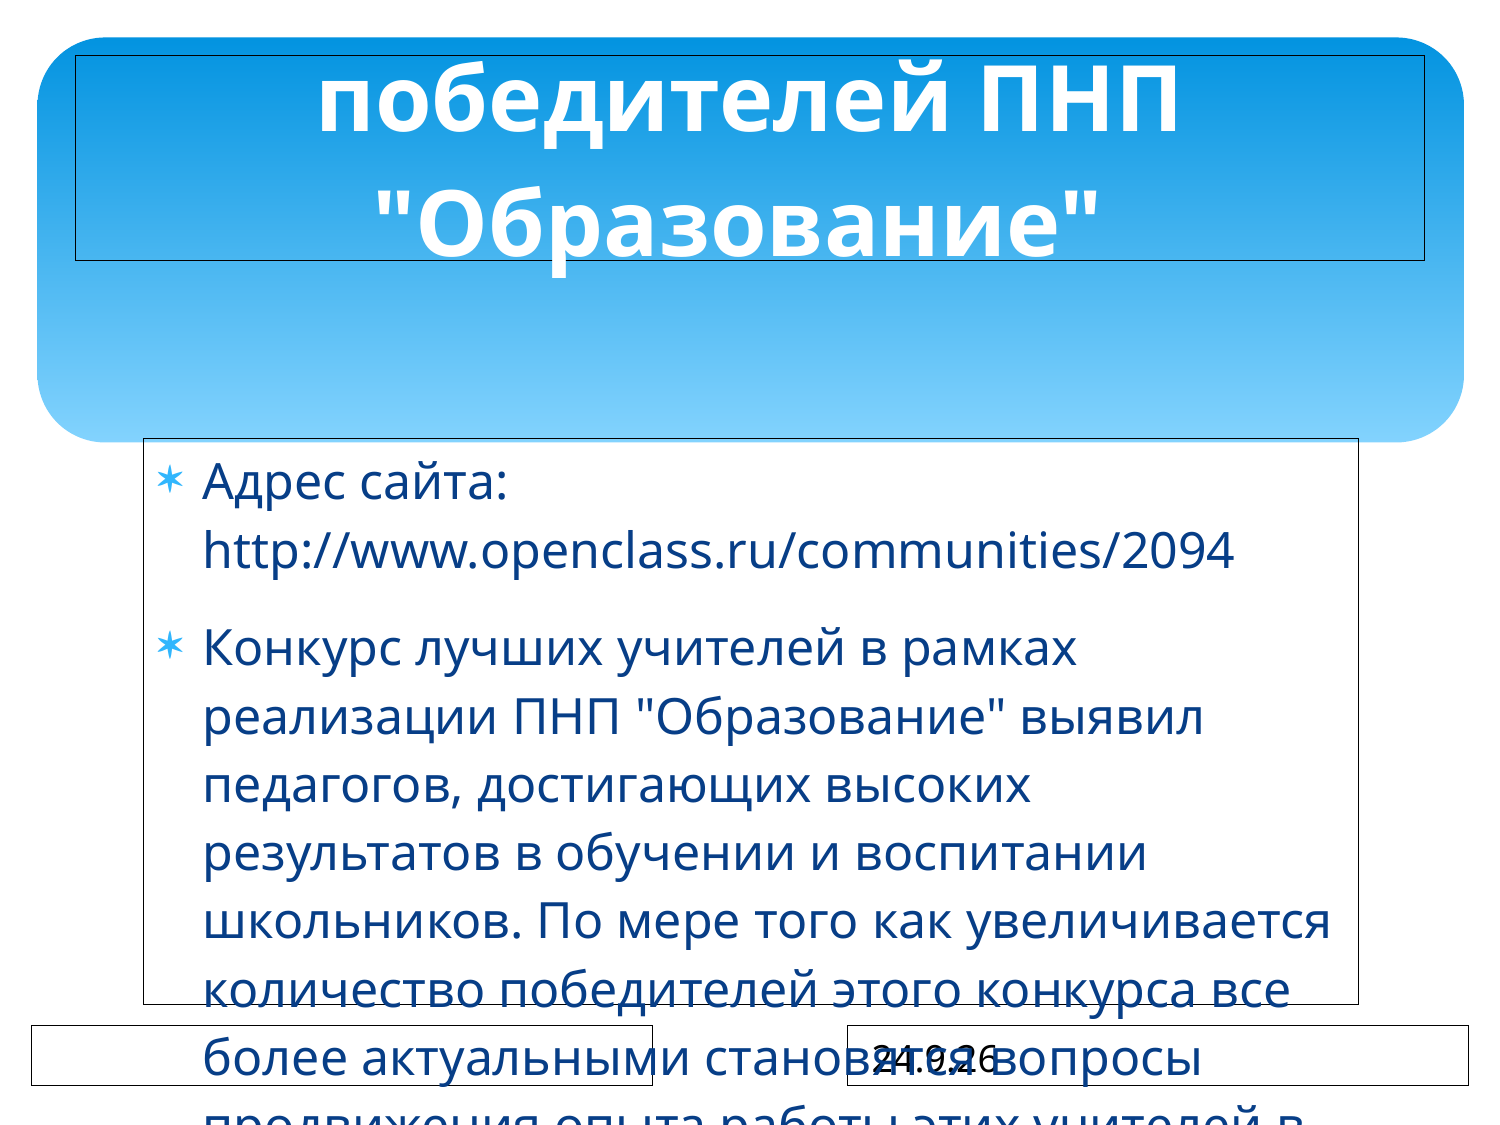

Интернет-клуб учителей-победителей ПНП "Образование"
# Адрес сайта: http://www.openclass.ru/communities/2094
Конкурс лучших учителей в рамках реализации ПНП "Образование" выявил педагогов, достигающих высоких результатов в обучении и воспитании школьников. По мере того как увеличивается количество победителей этого конкурса все более актуальными становятся вопросы продвижения опыта работы этих учителей в массовую практику. Безусловно, определенный опыт имеет каждый работающий педагог , однако распространению подлежит лишь тот опыт, который принято называть положительным, (передовым, ценным). Признано, что победители конкурсов ПНПО – носители именно такого опыта.
На страницах сообщества организовано сетевое взаимодействие учителей-победителей ПНП "Образование" и каждому участнику предоставлена возможность предложить коллегам интересные педагогические и методические находки, разработки и дидактические материалы и д.р.